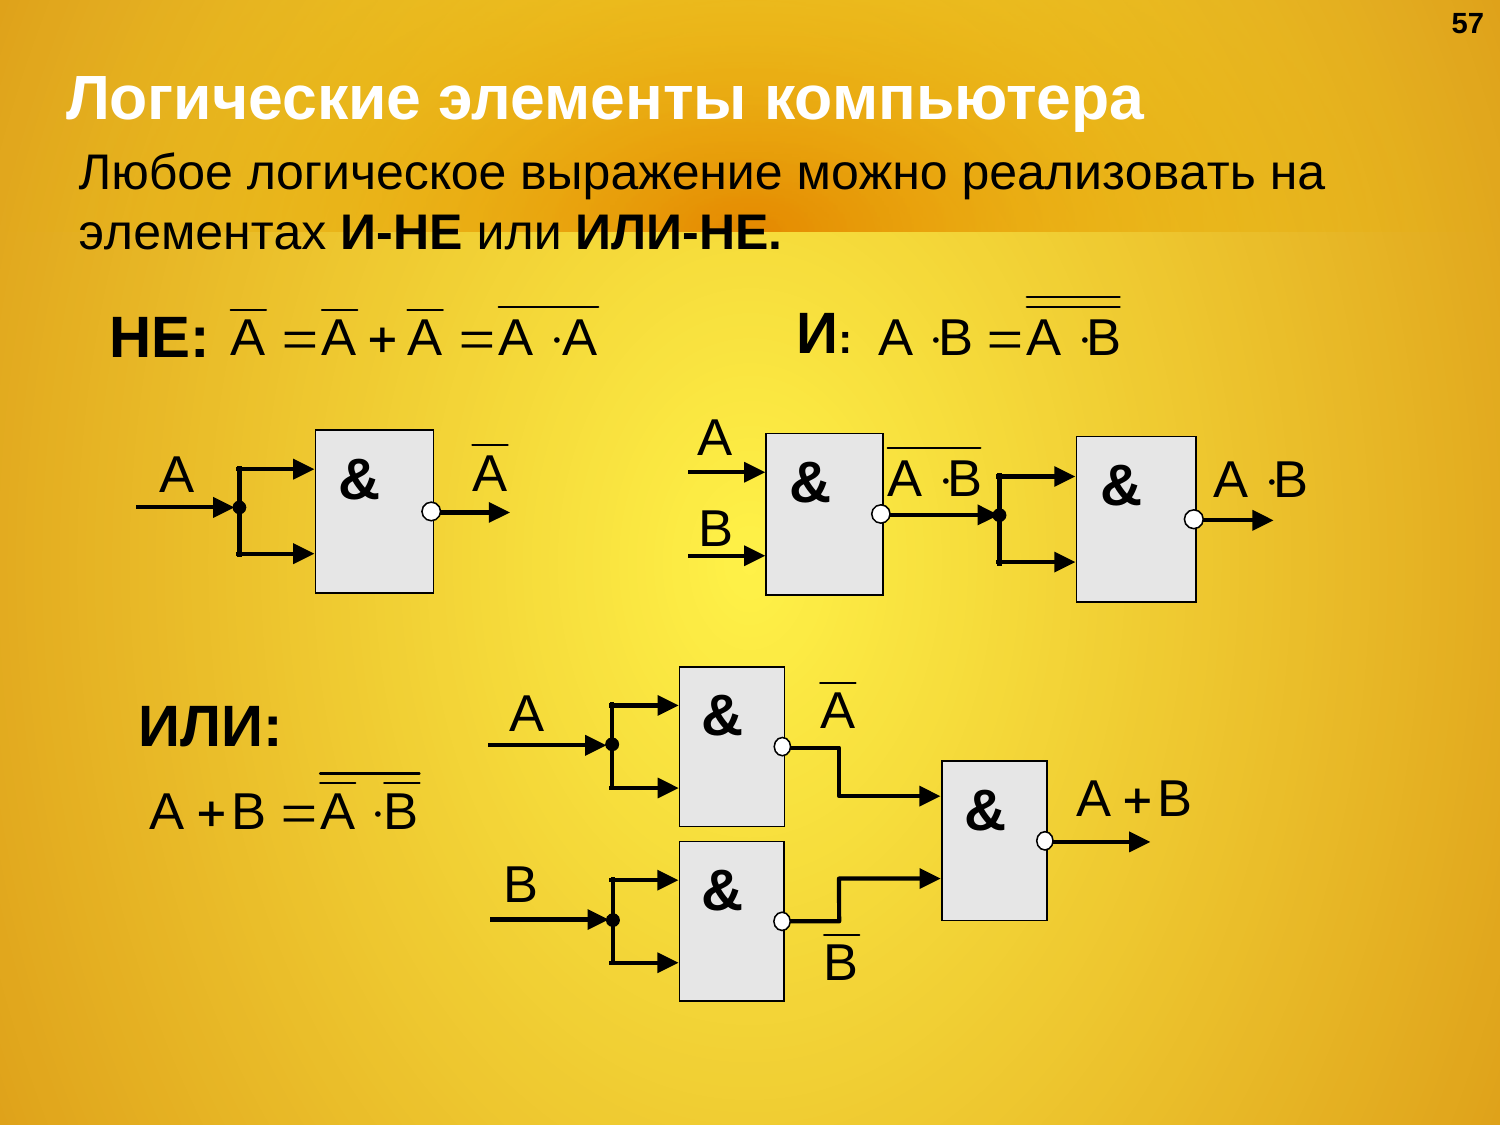

# Логические элементы компьютера
Любое логическое выражение можно реализовать на элементах И-НЕ или ИЛИ-НЕ.
И:
НЕ:
&
&
&
&
&
&
ИЛИ: